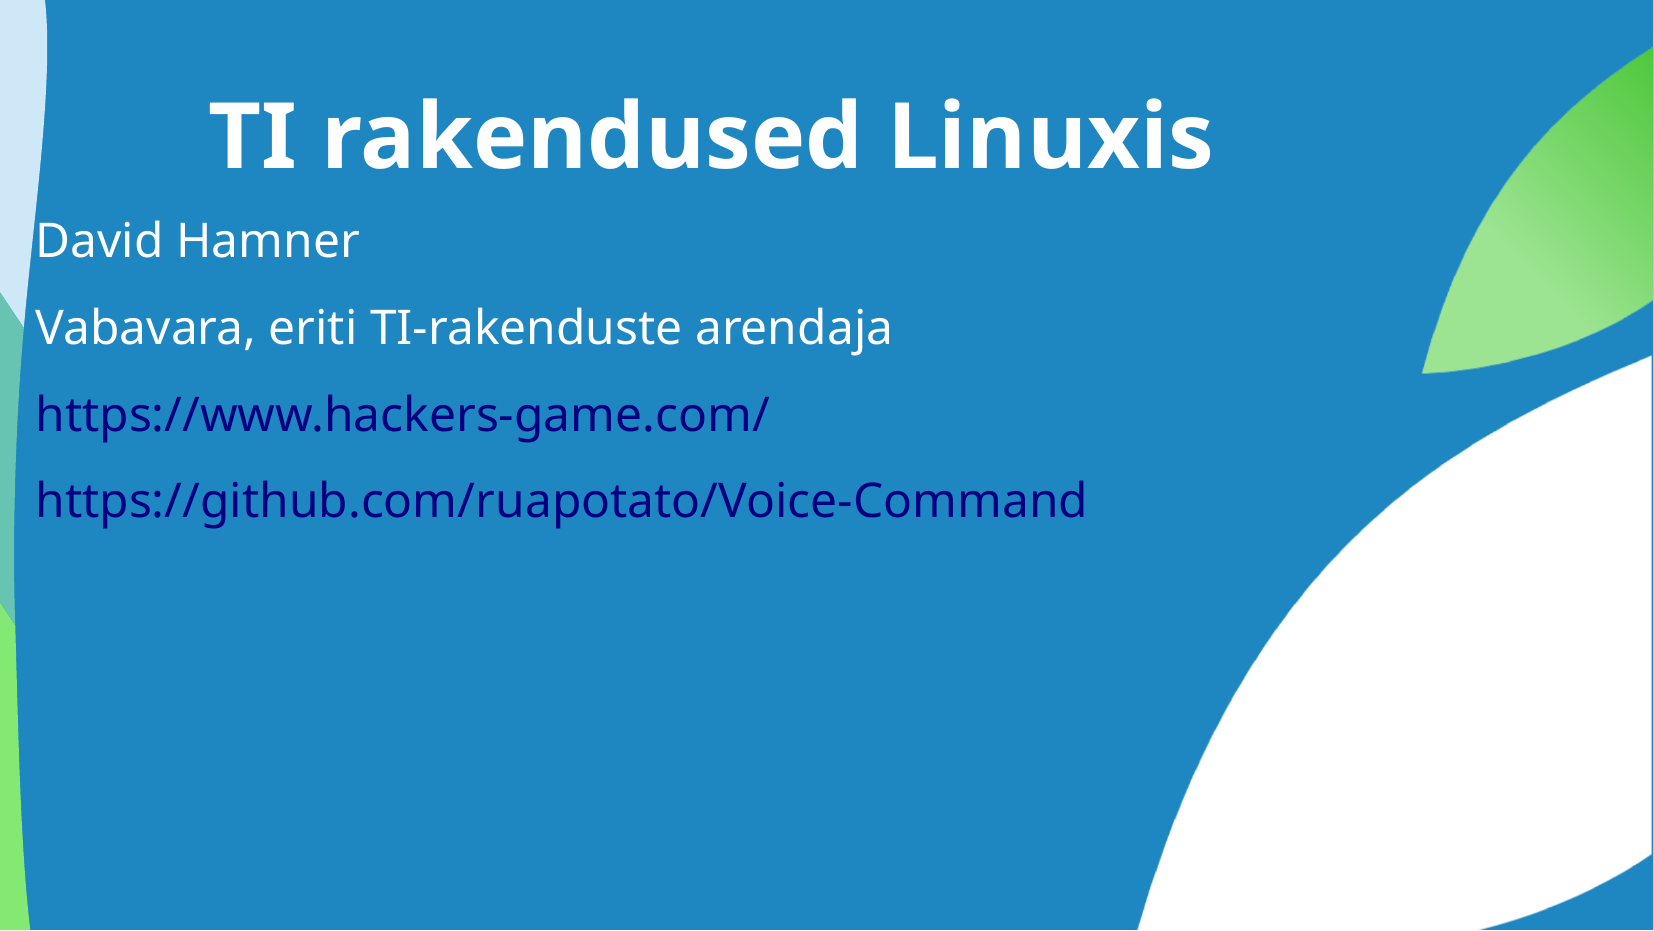

# TI rakendused Linuxis
David Hamner
Vabavara, eriti TI-rakenduste arendaja
https://www.hackers-game.com/
https://github.com/ruapotato/Voice-Command